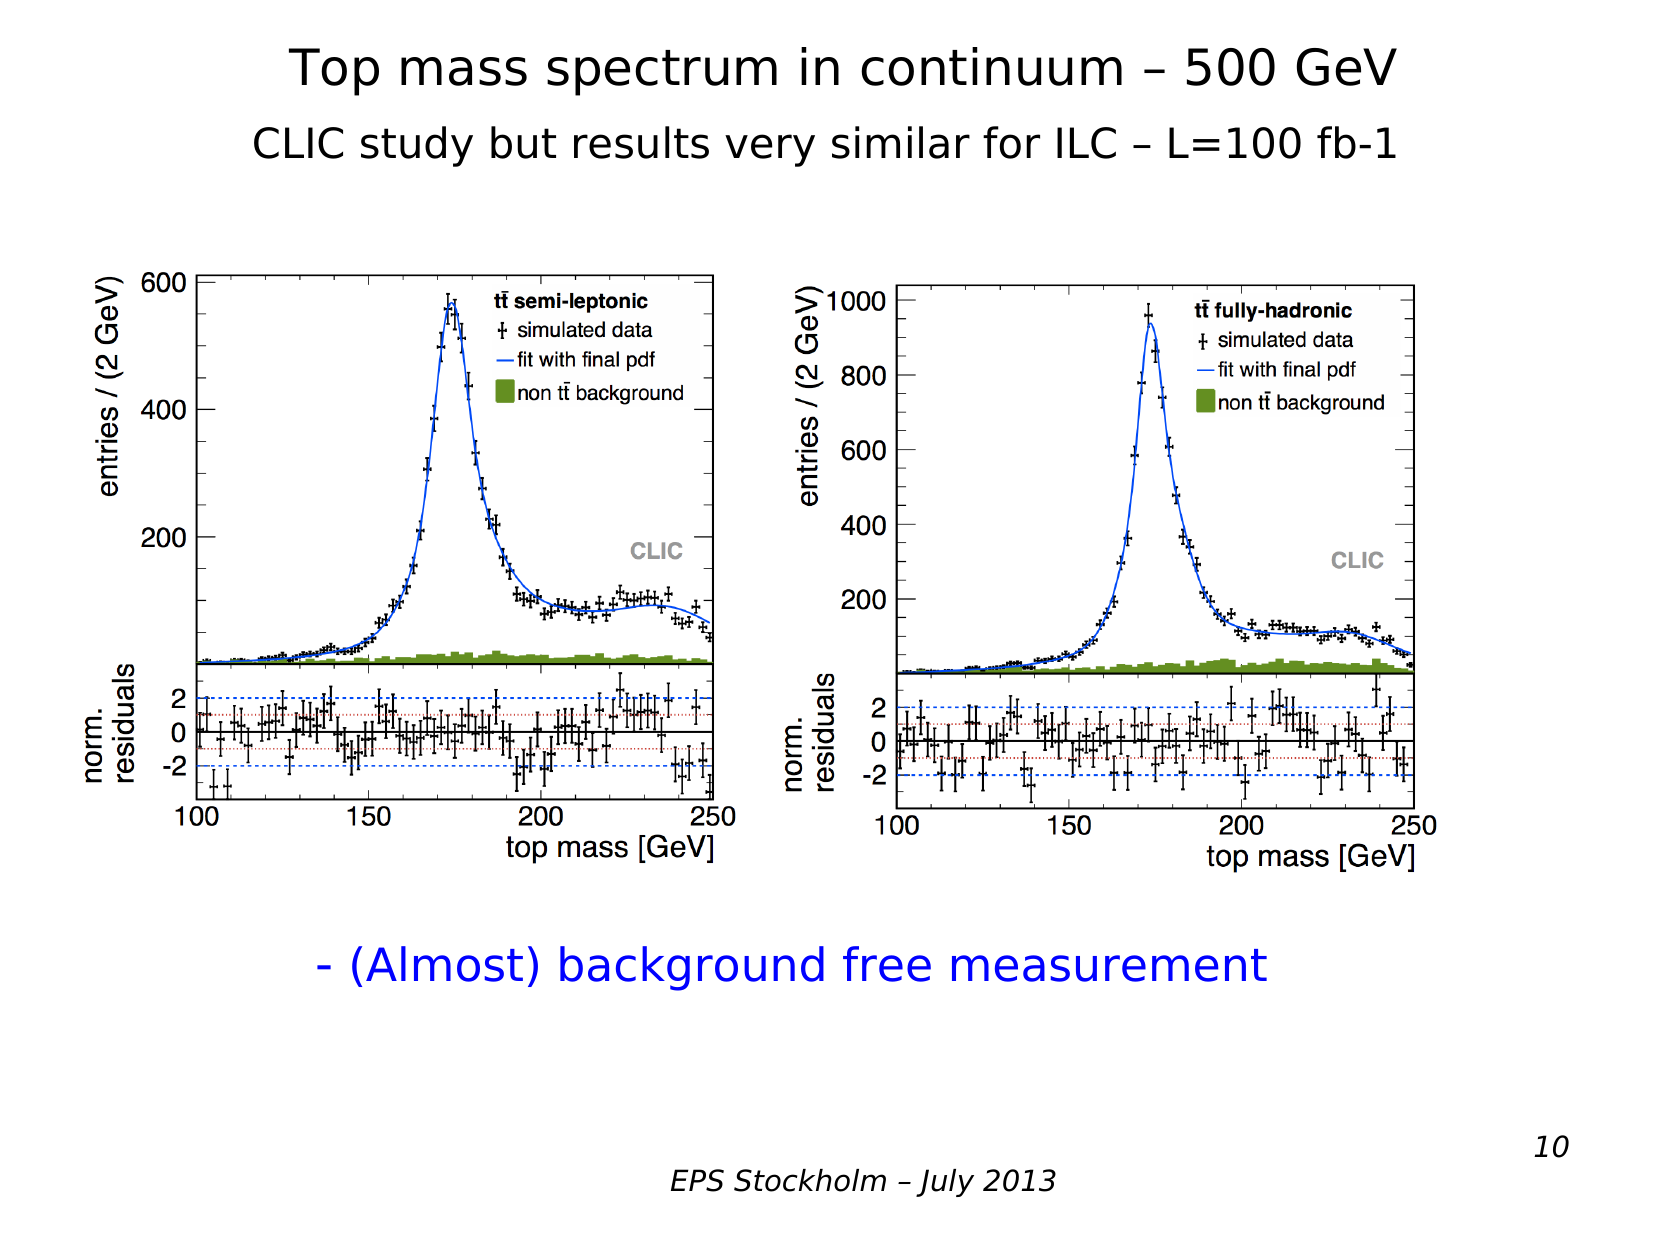

Top mass spectrum in continuum – 500 GeV
CLIC study but results very similar for ILC – L=100 fb-1
- (Almost) background free measurement
FCPPL Workshop - March 2012
10